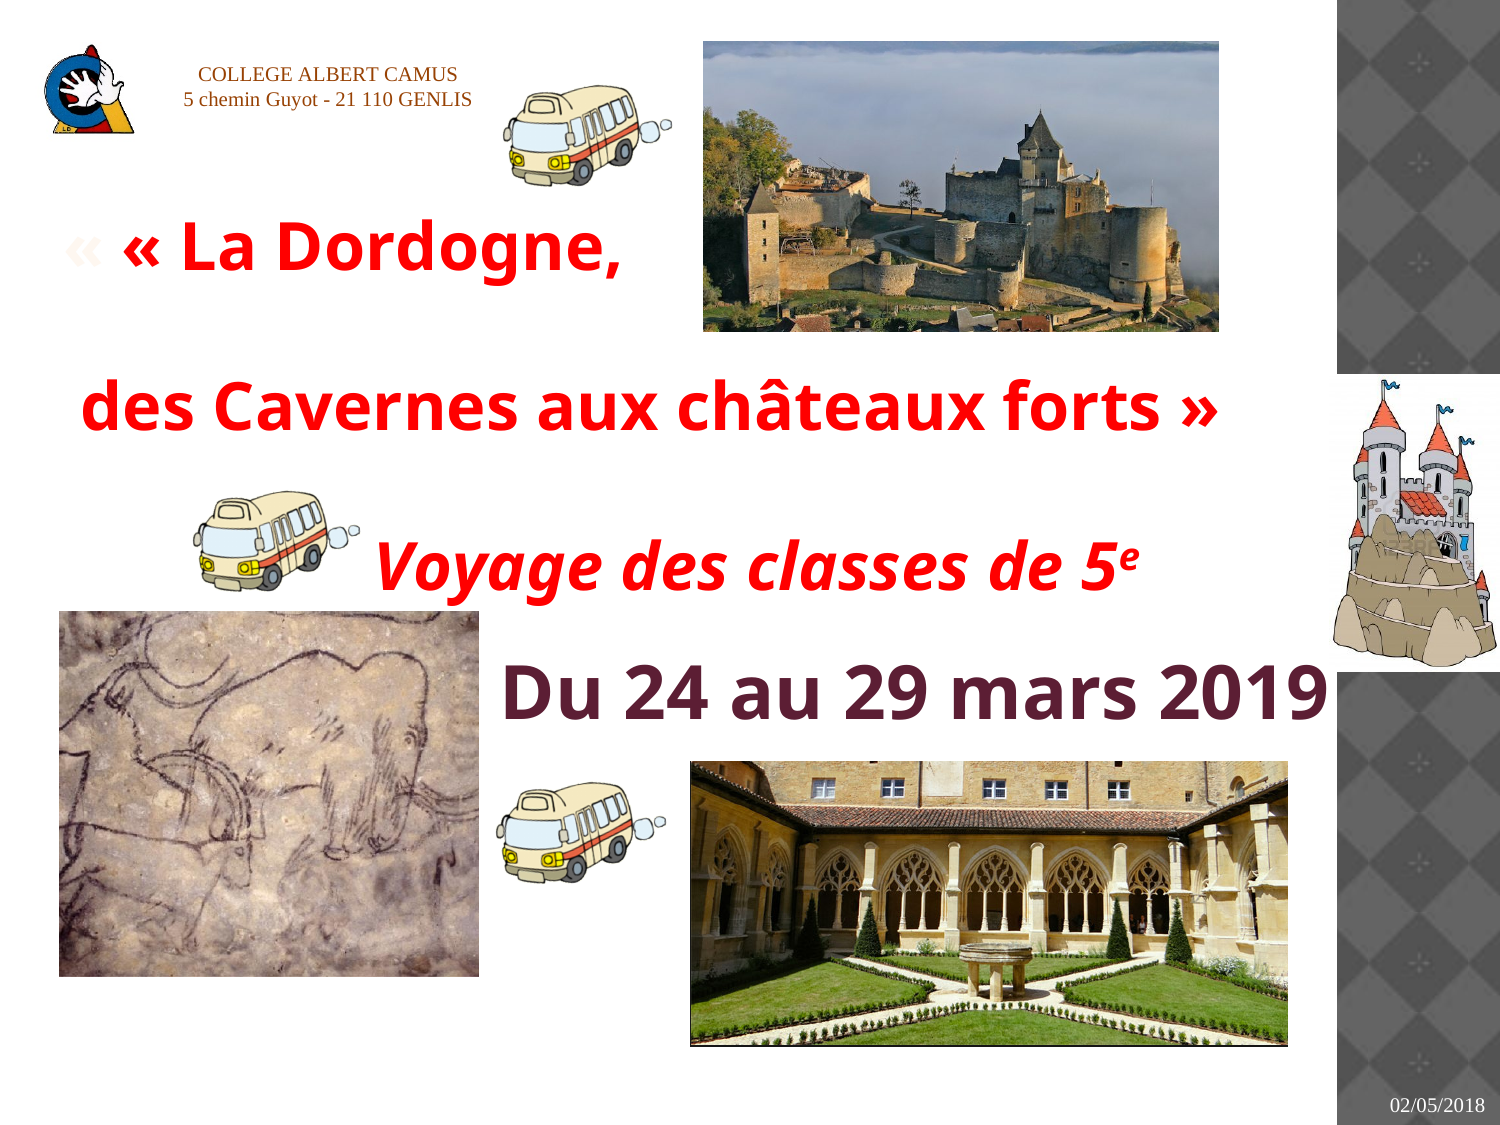

COLLEGE ALBERT CAMUS
5 chemin Guyot - 21 110 GENLIS
« « La Dordogne,
 des Cavernes aux châteaux forts »
 Voyage des classes de 5e
Du 24 au 29 mars 2019
02/05/2018